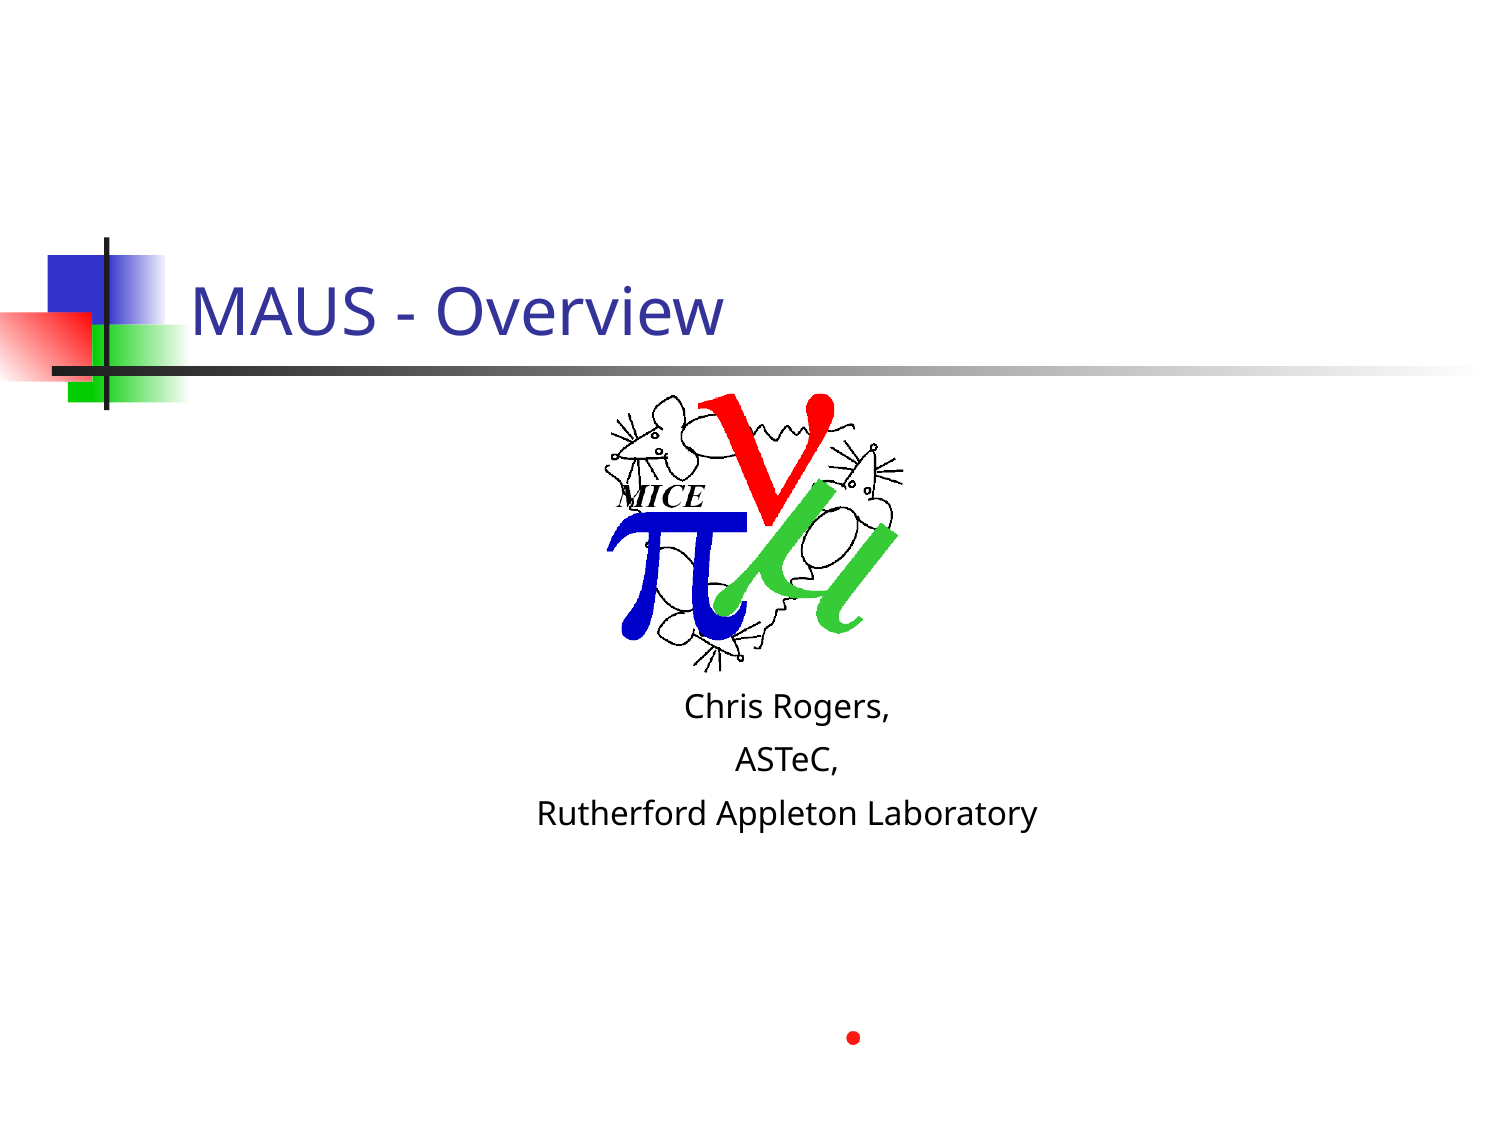

# MAUS - Overview
Chris Rogers,
ASTeC,
Rutherford Appleton Laboratory